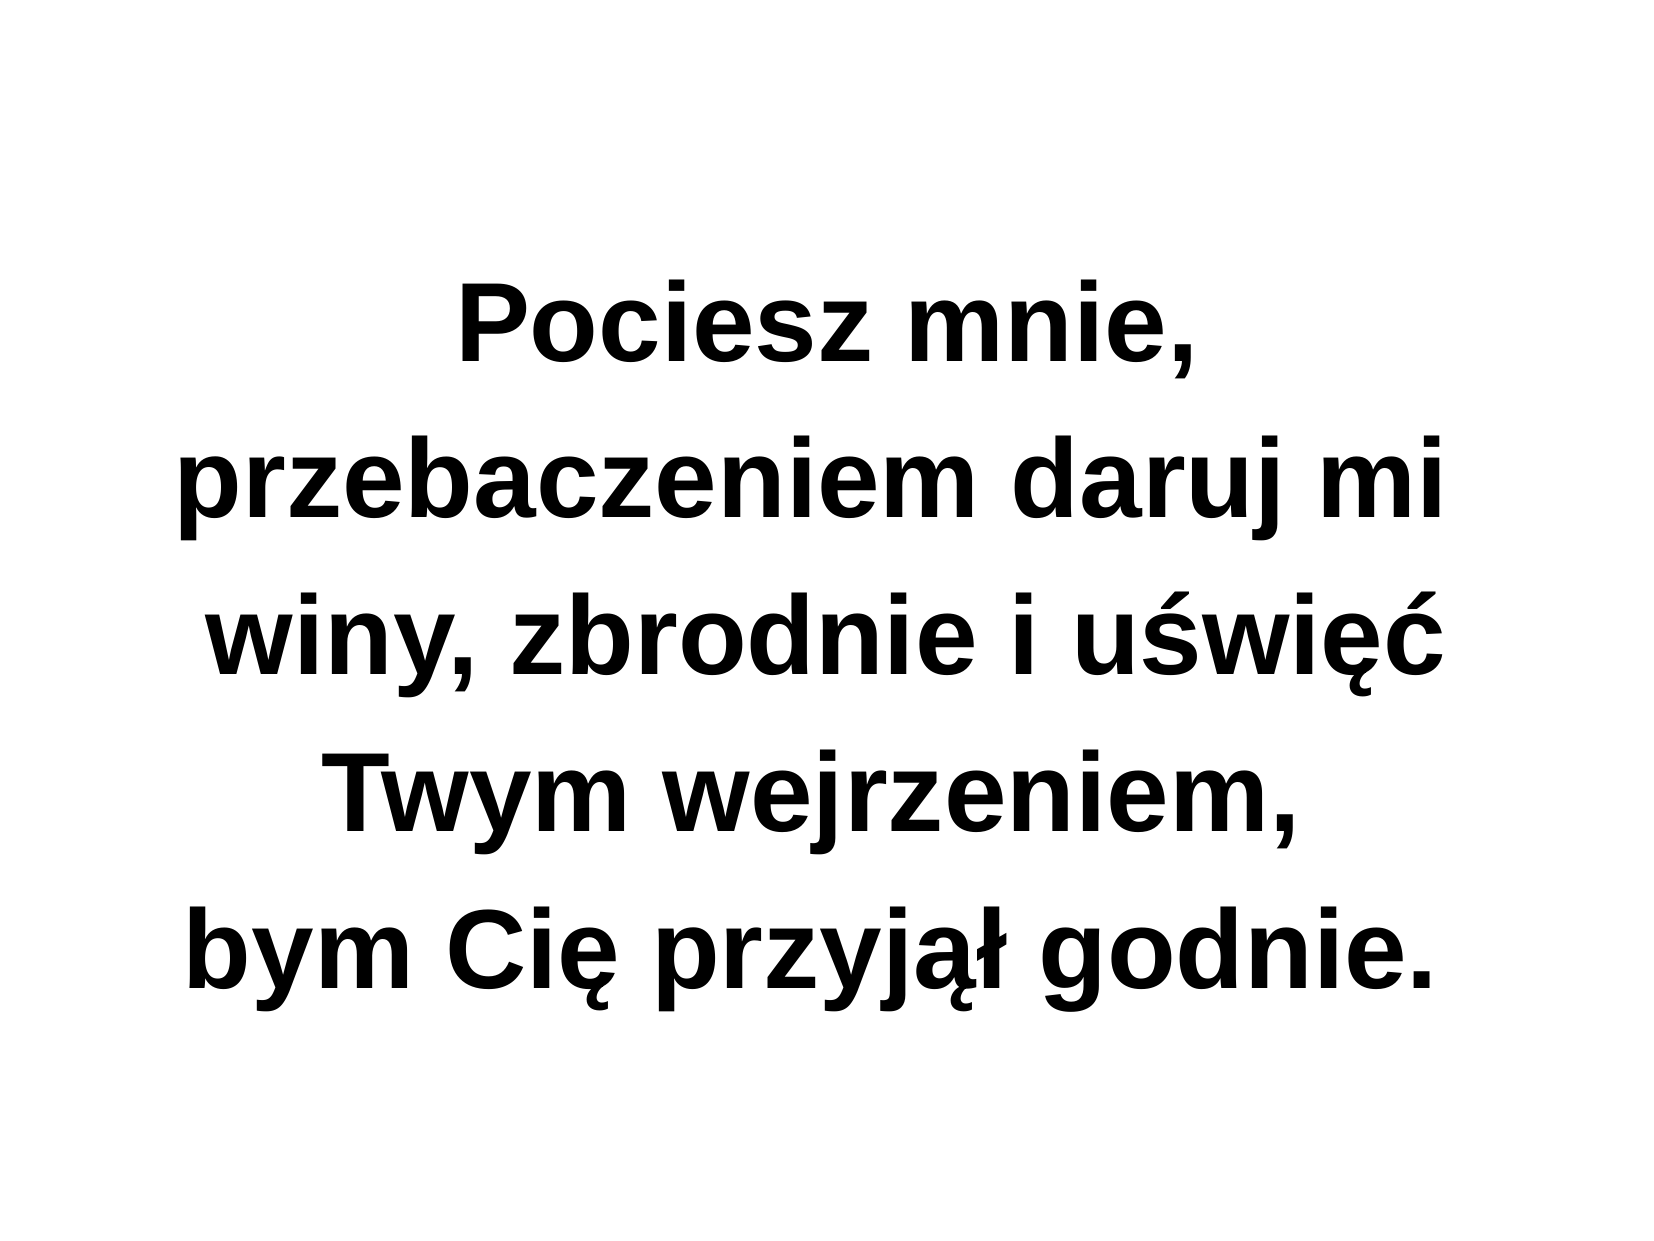

# Pociesz mnie,
przebaczeniem daruj mi
winy, zbrodnie i uświęć
Twym wejrzeniem,
bym Cię przyjął godnie.